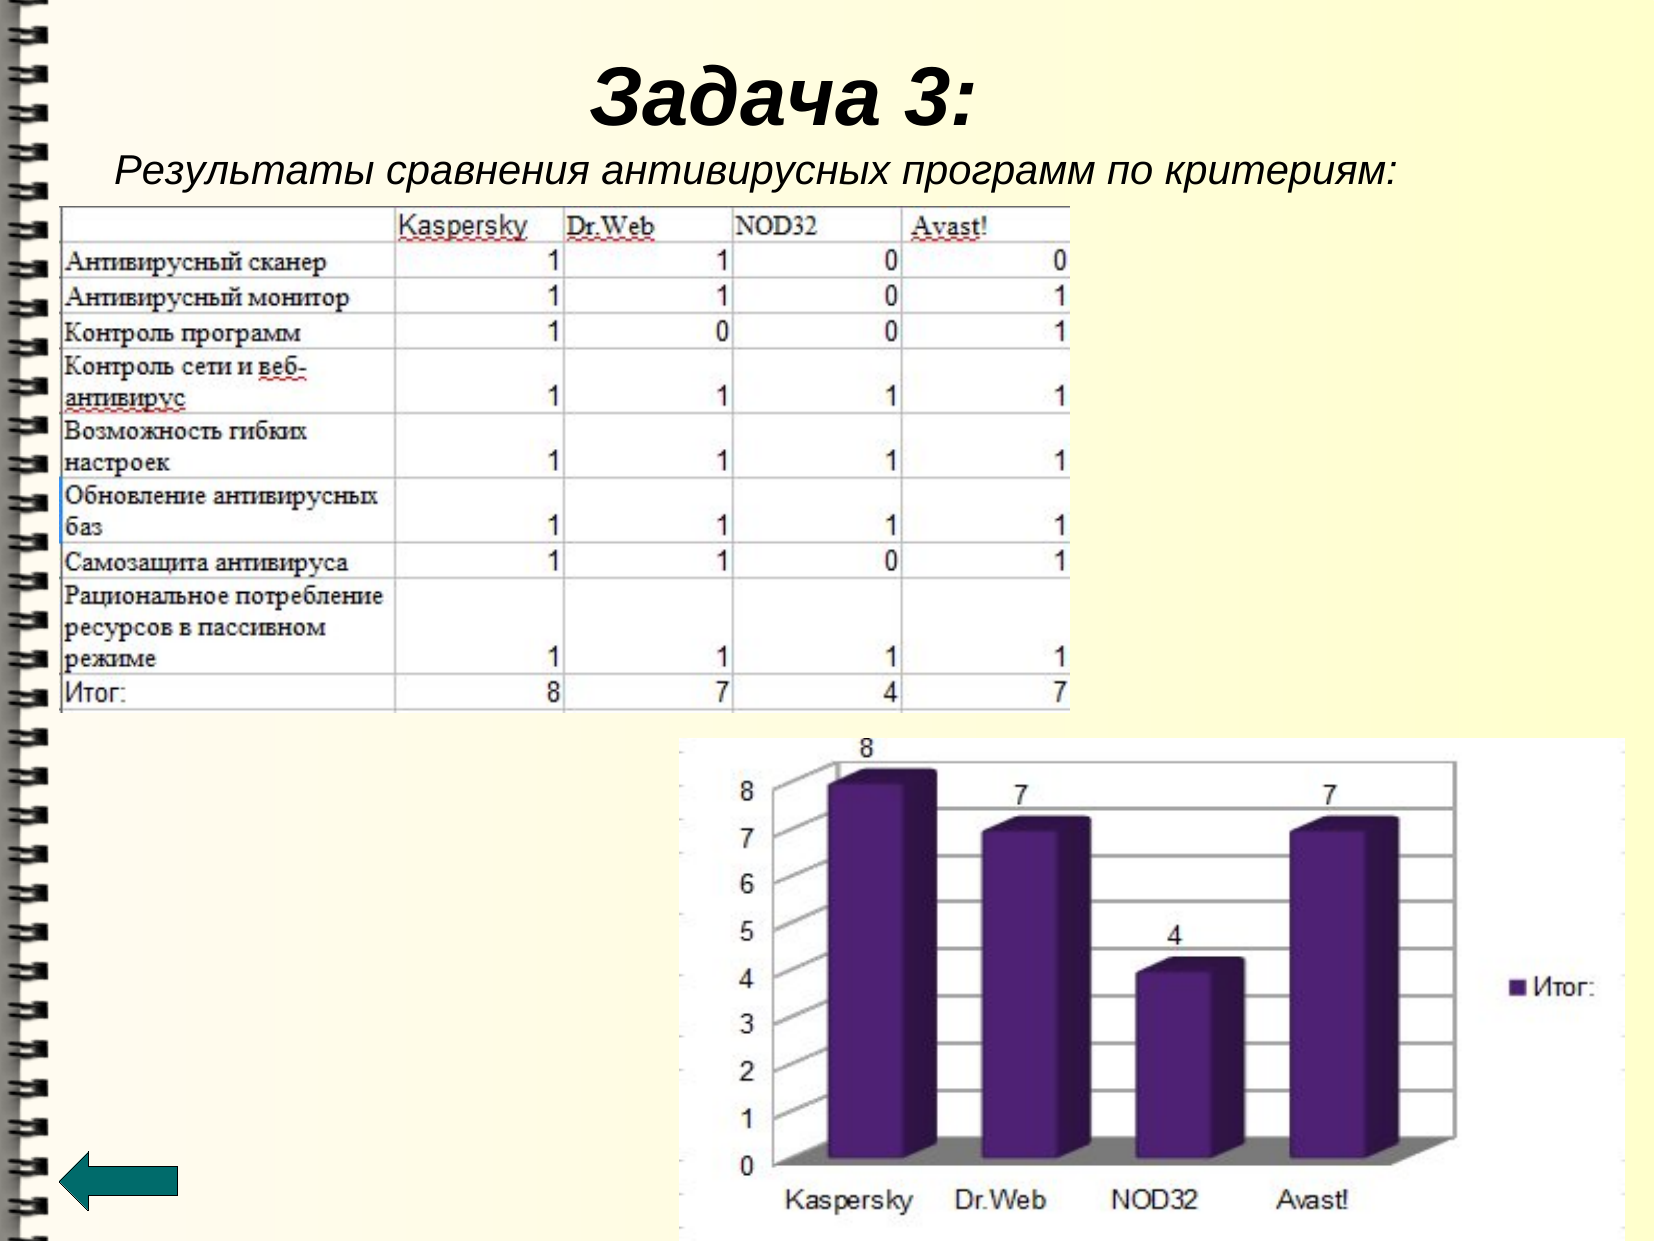

# Задача 3:
Результаты сравнения антивирусных программ по критериям: